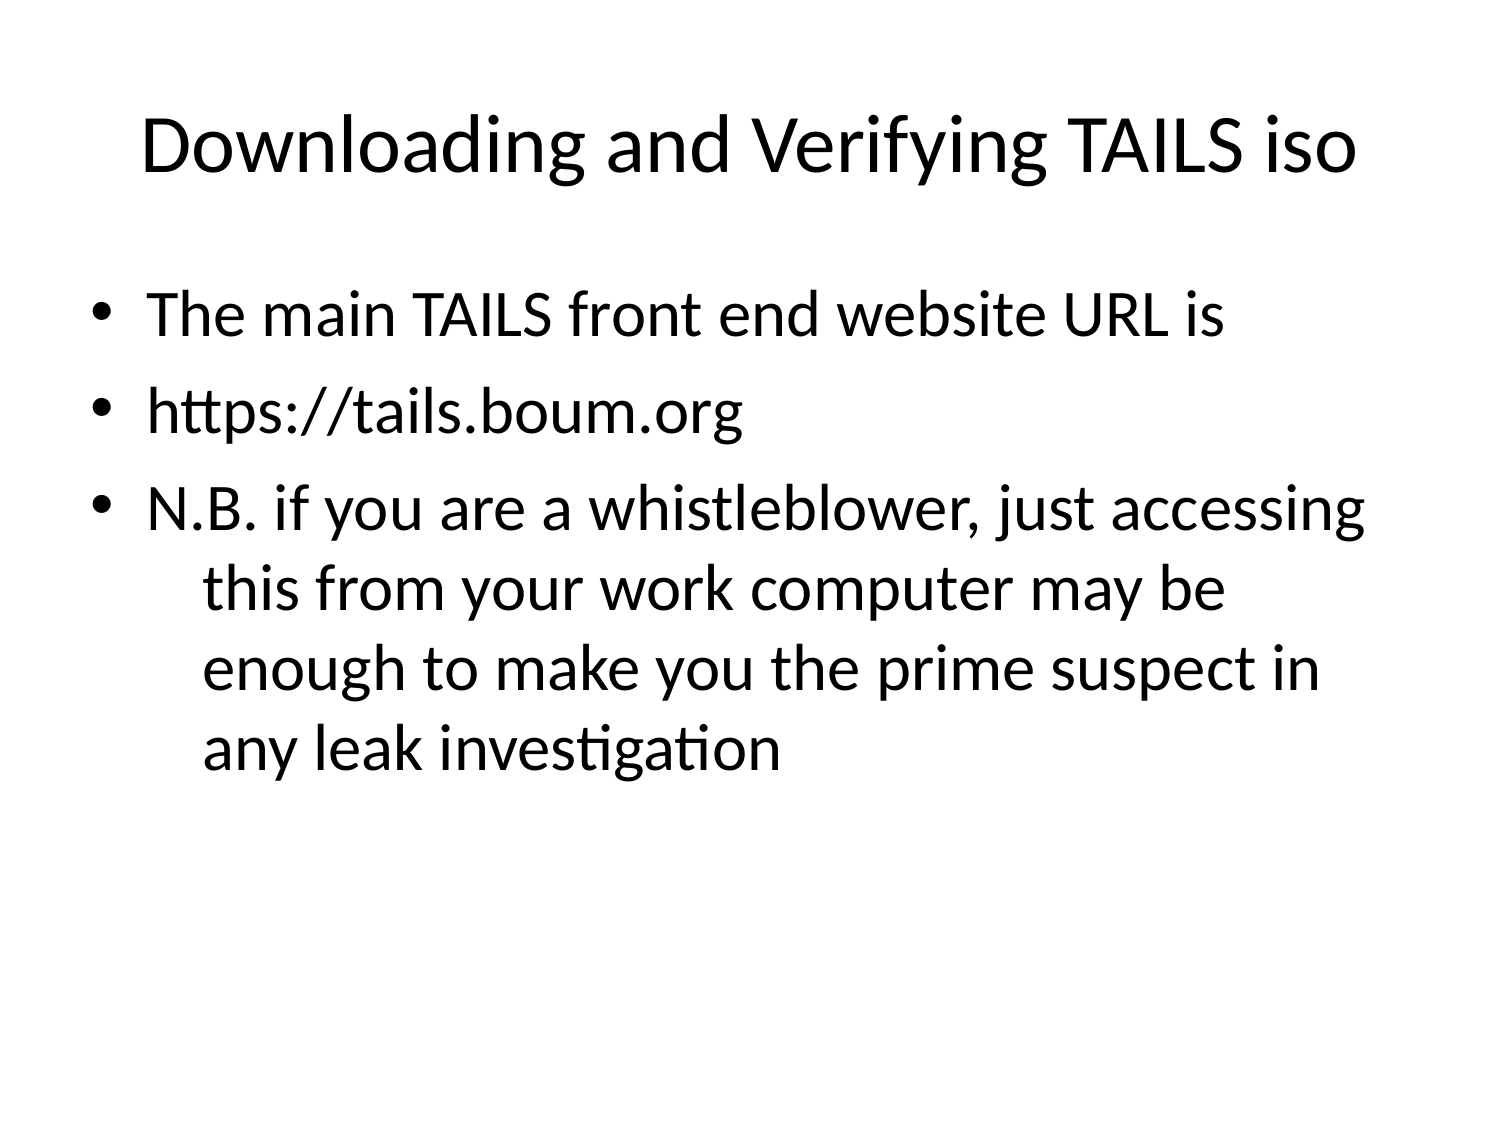

# Downloading and Verifying TAILS iso
The main TAILS front end website URL is
https://tails.boum.org
N.B. if you are a whistleblower, just accessing this from your work computer may be enough to make you the prime suspect in any leak investigation